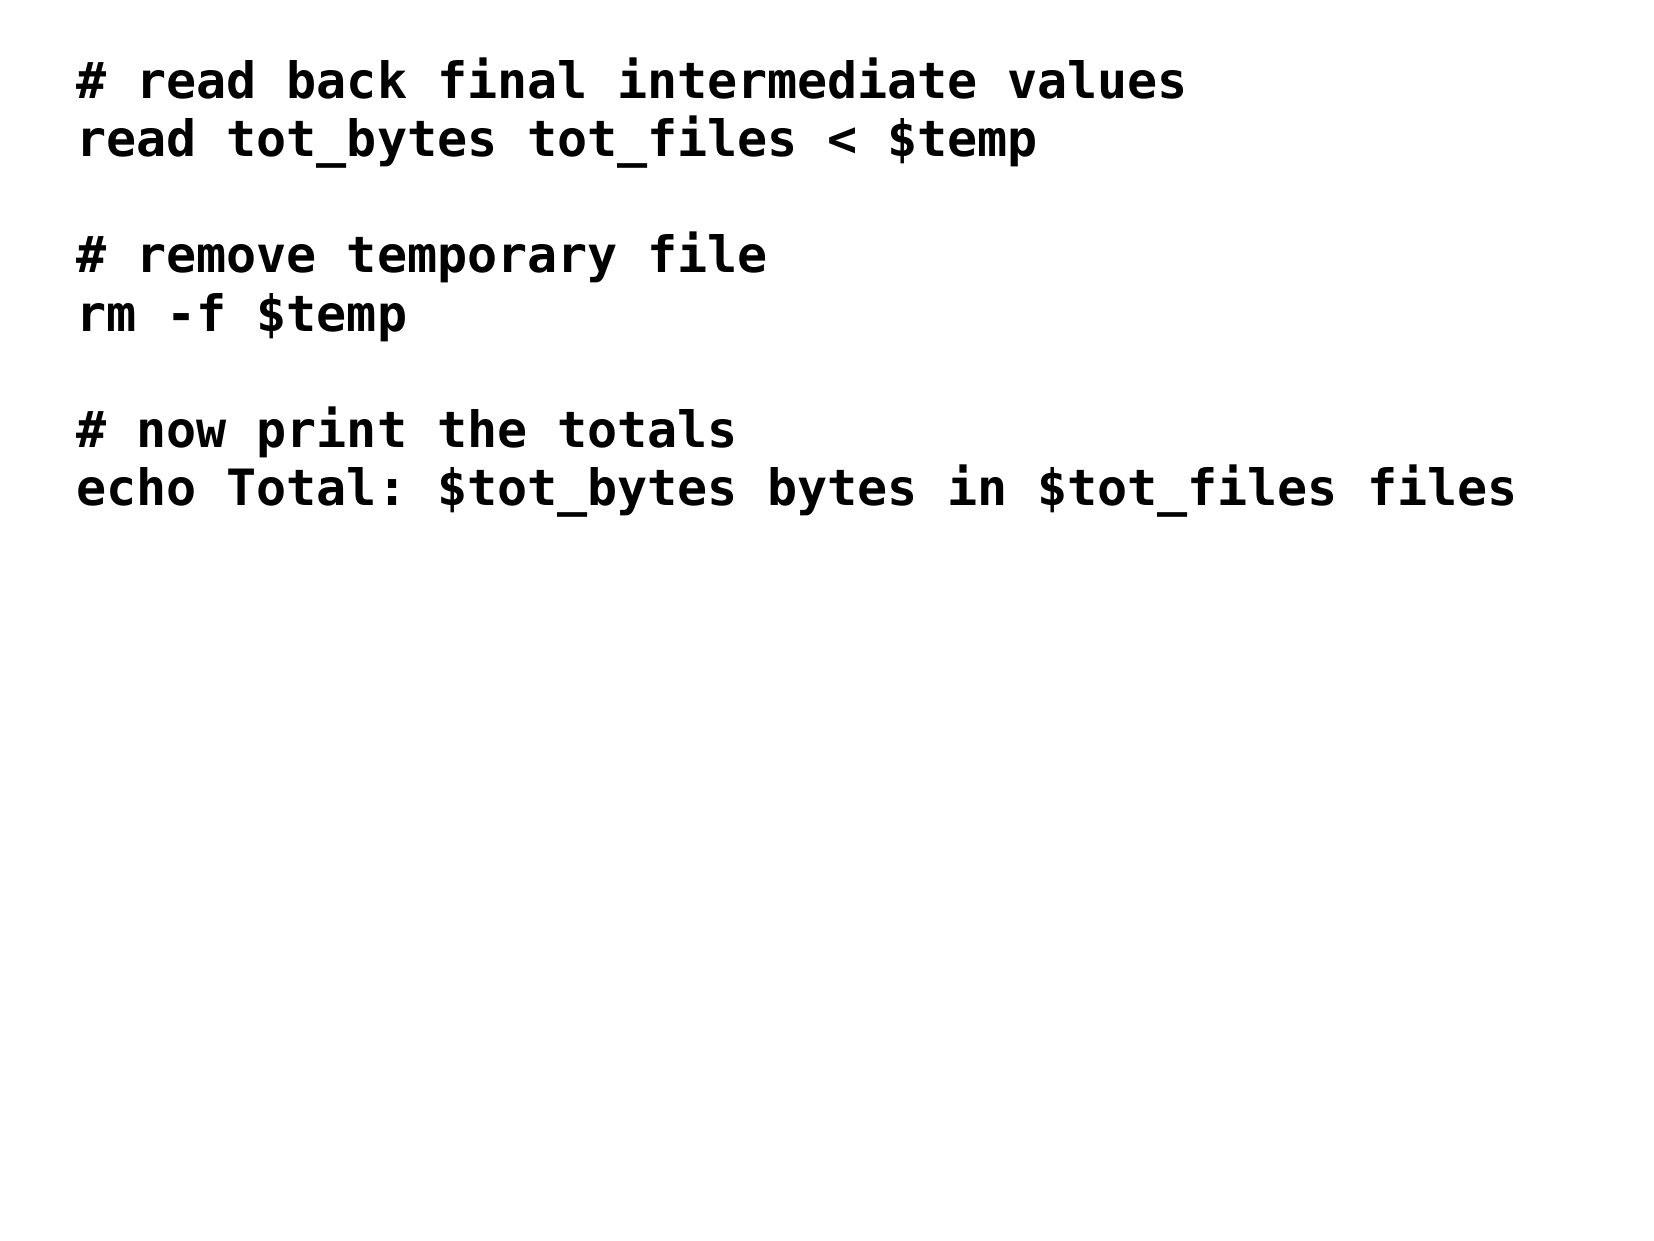

# read back final intermediate values
read tot_bytes tot_files < $temp
# remove temporary file
rm -f $temp
# now print the totals
echo Total: $tot_bytes bytes in $tot_files files